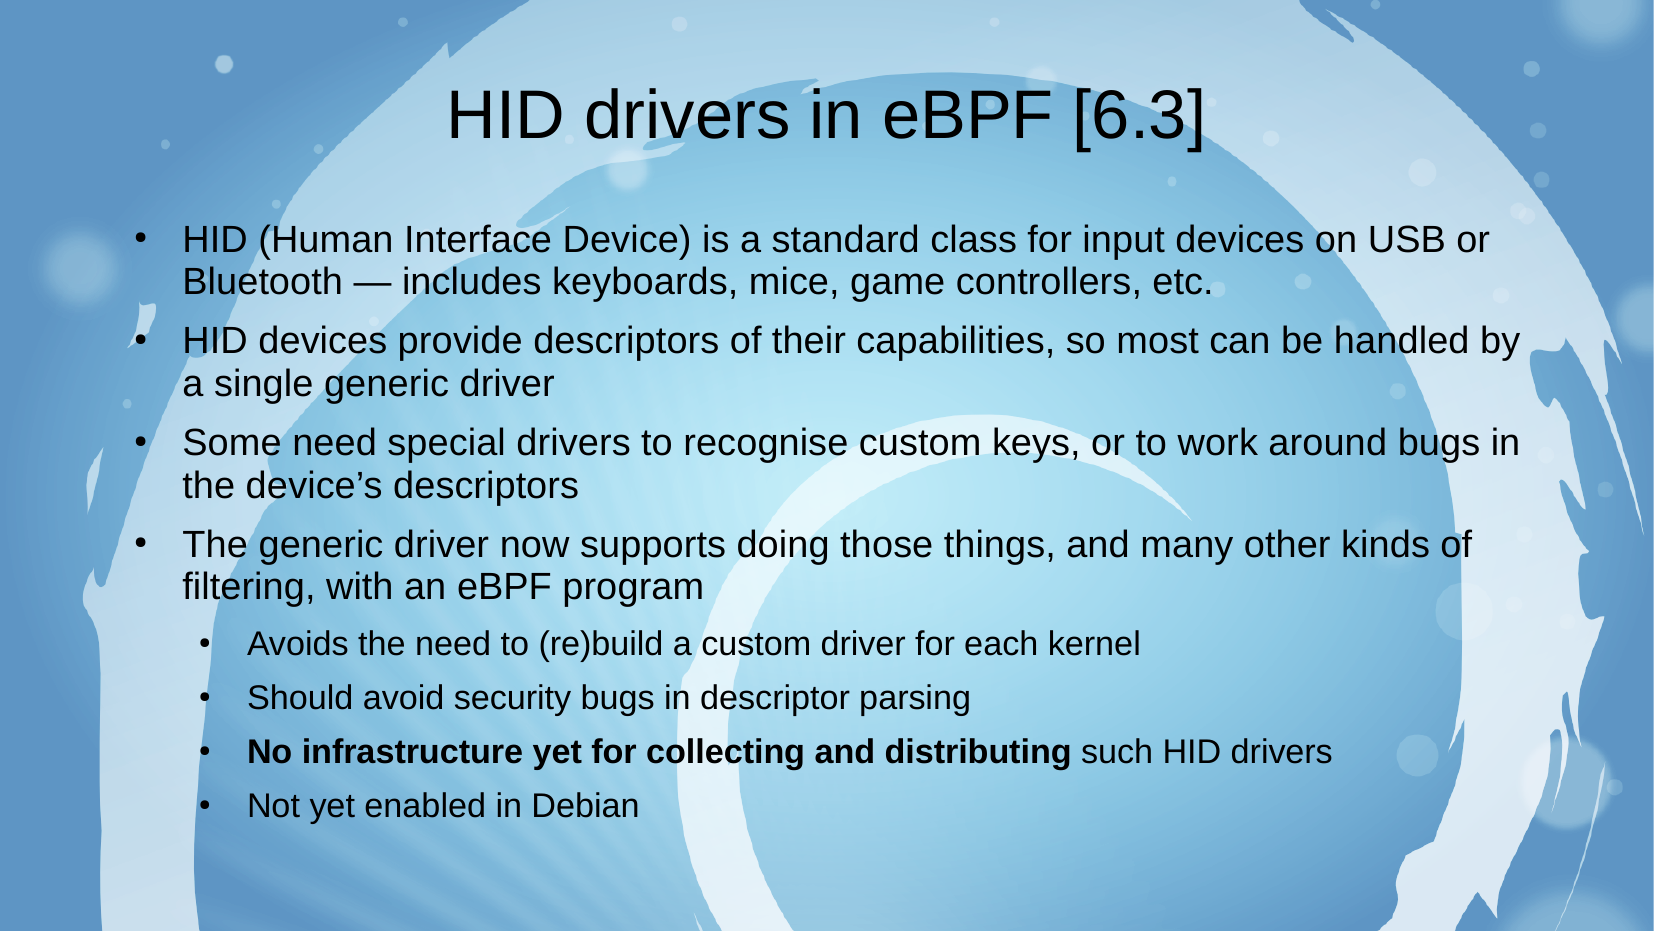

# HID drivers in eBPF [6.3]
HID (Human Interface Device) is a standard class for input devices on USB or Bluetooth — includes keyboards, mice, game controllers, etc.
HID devices provide descriptors of their capabilities, so most can be handled by a single generic driver
Some need special drivers to recognise custom keys, or to work around bugs in the device’s descriptors
The generic driver now supports doing those things, and many other kinds of filtering, with an eBPF program
Avoids the need to (re)build a custom driver for each kernel
Should avoid security bugs in descriptor parsing
No infrastructure yet for collecting and distributing such HID drivers
Not yet enabled in Debian